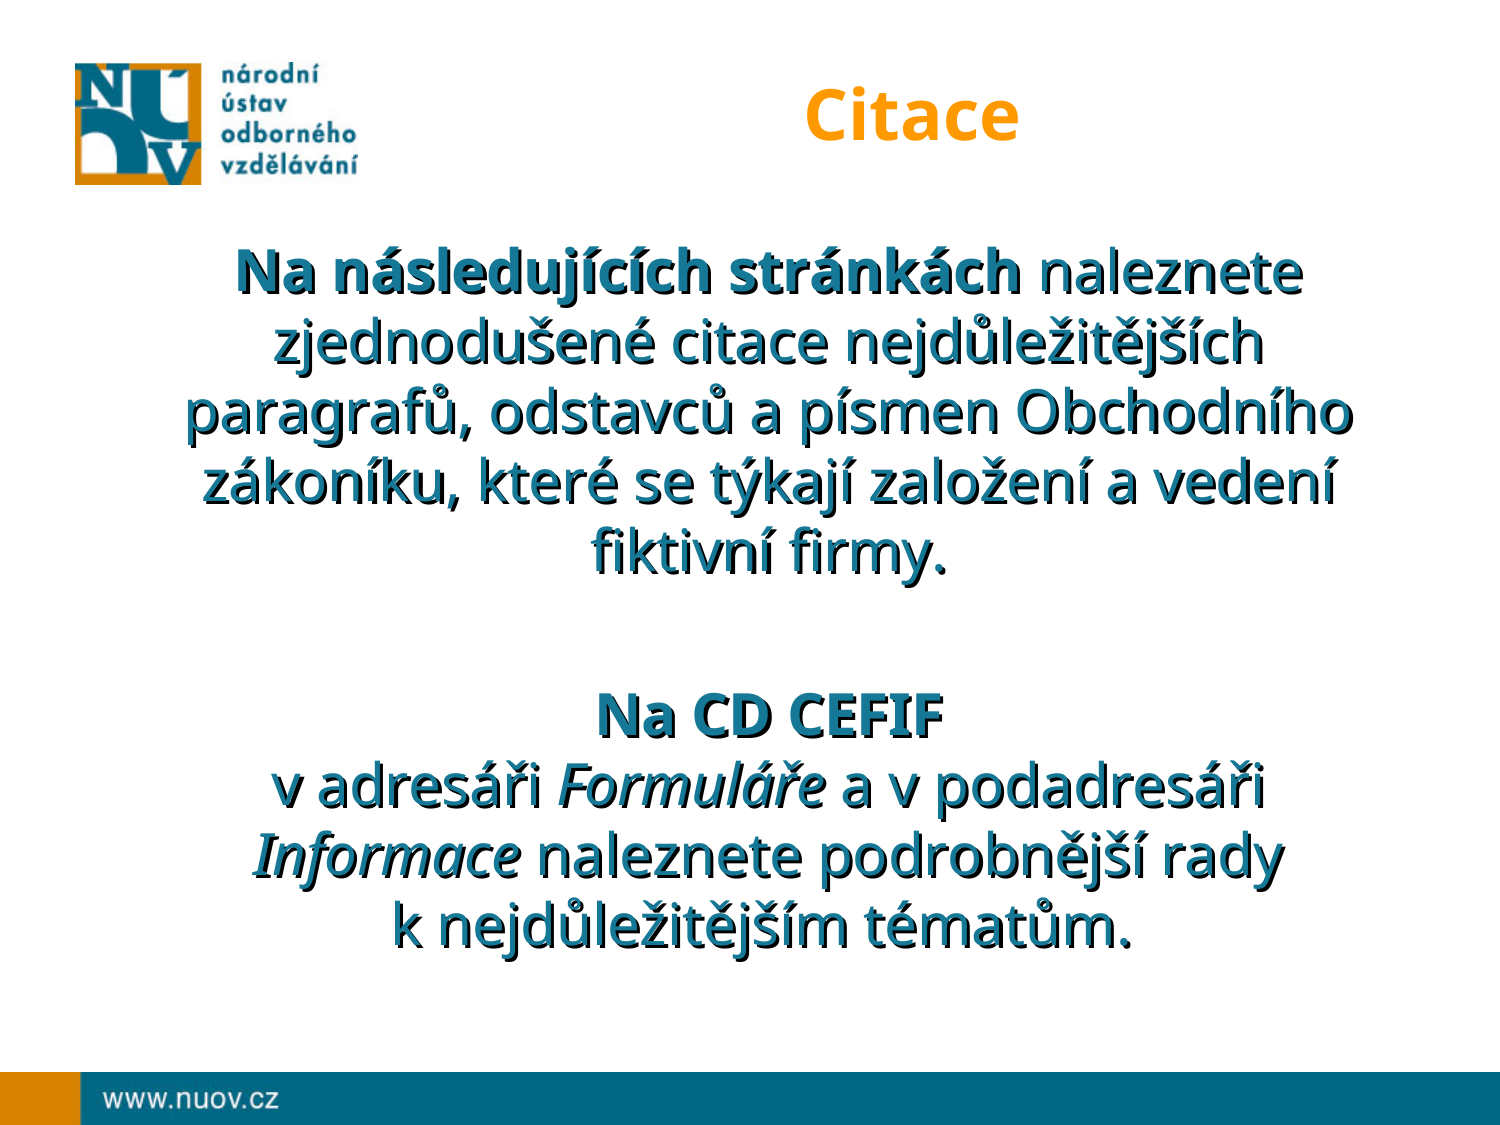

# Citace
Na následujících stránkách naleznete
zjednodušené citace nejdůležitějších
paragrafů, odstavců a písmen Obchodního zákoníku, které se týkají založení a vedení
fiktivní firmy.
Na CD CEFIF
v adresáři Formuláře a v podadresáři
Informace naleznete podrobnější rady
k nejdůležitějším tématům.